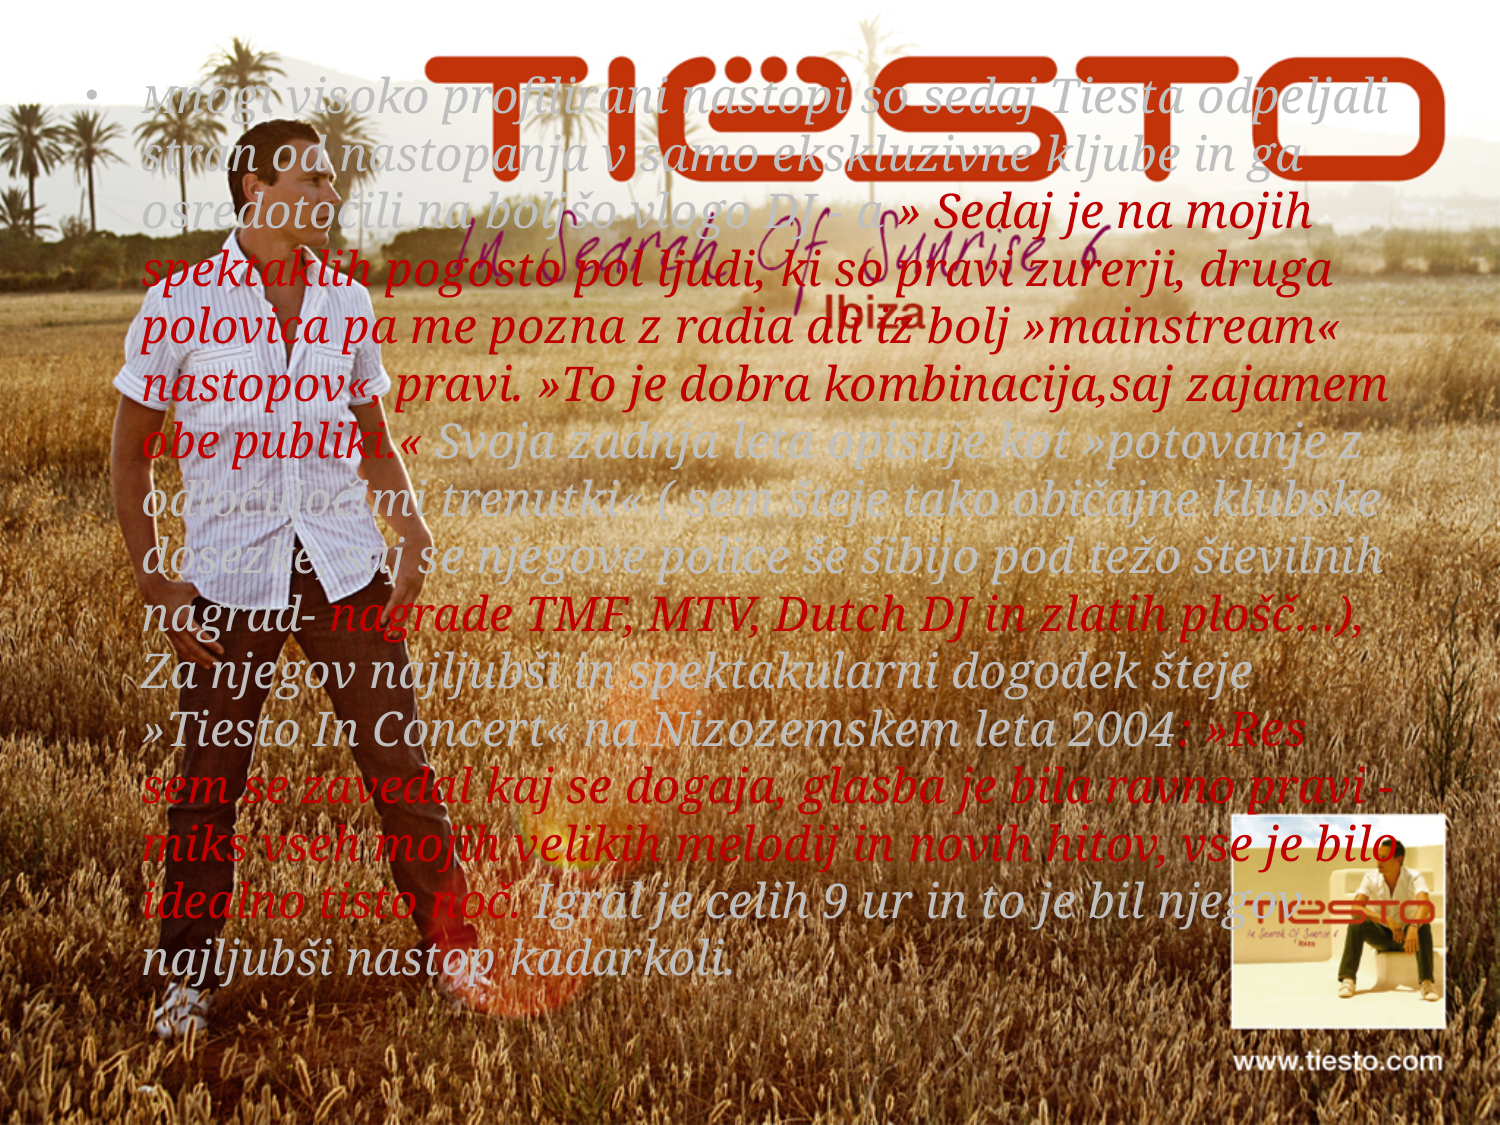

#
Mnogi visoko profilirani nastopi so sedaj Tiesta odpeljali stran od nastopanja v samo ekskluzivne kljube in ga osredotočili na boljšo vlogo DJ - a » Sedaj je na mojih spektaklih pogosto pol ljudi, ki so pravi zurerji, druga polovica pa me pozna z radia ali iz bolj »mainstream« nastopov«, pravi. »To je dobra kombinacija,saj zajamem obe publiki.« Svoja zadnja leta opisuje kot »potovanje z odločujočimi trenutki« ( sem šteje tako običajne klubske dosezke, saj se njegove police še šibijo pod težo številnih nagrad- nagrade TMF, MTV, Dutch DJ in zlatih plošč…), Za njegov najljubši in spektakularni dogodek šteje »Tiesto In Concert« na Nizozemskem leta 2004: »Res sem se zavedal kaj se dogaja, glasba je bila ravno pravi - miks vseh mojih velikih melodij in novih hitov, vse je bilo idealno tisto noč. Igral je celih 9 ur in to je bil njegov najljubši nastop kadarkoli.